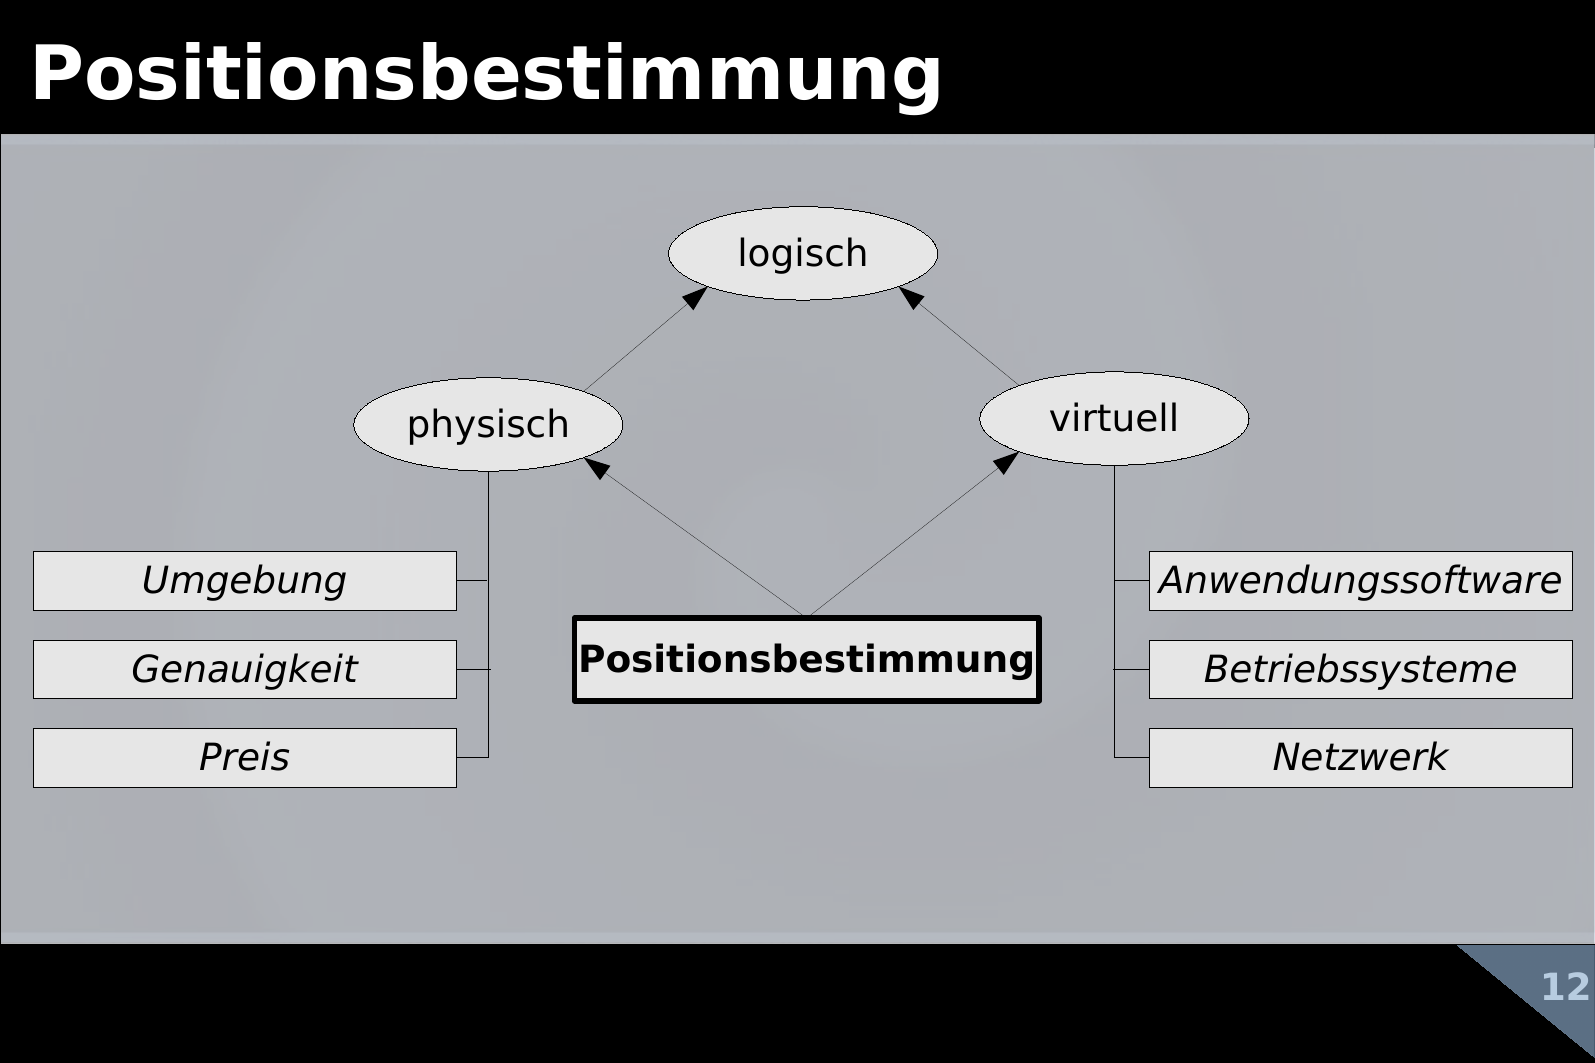

# Positionsbestimmung
logisch
virtuell
physisch
Umgebung
Anwendungssoftware
Positionsbestimmung
Genauigkeit
Betriebssysteme
Preis
Netzwerk